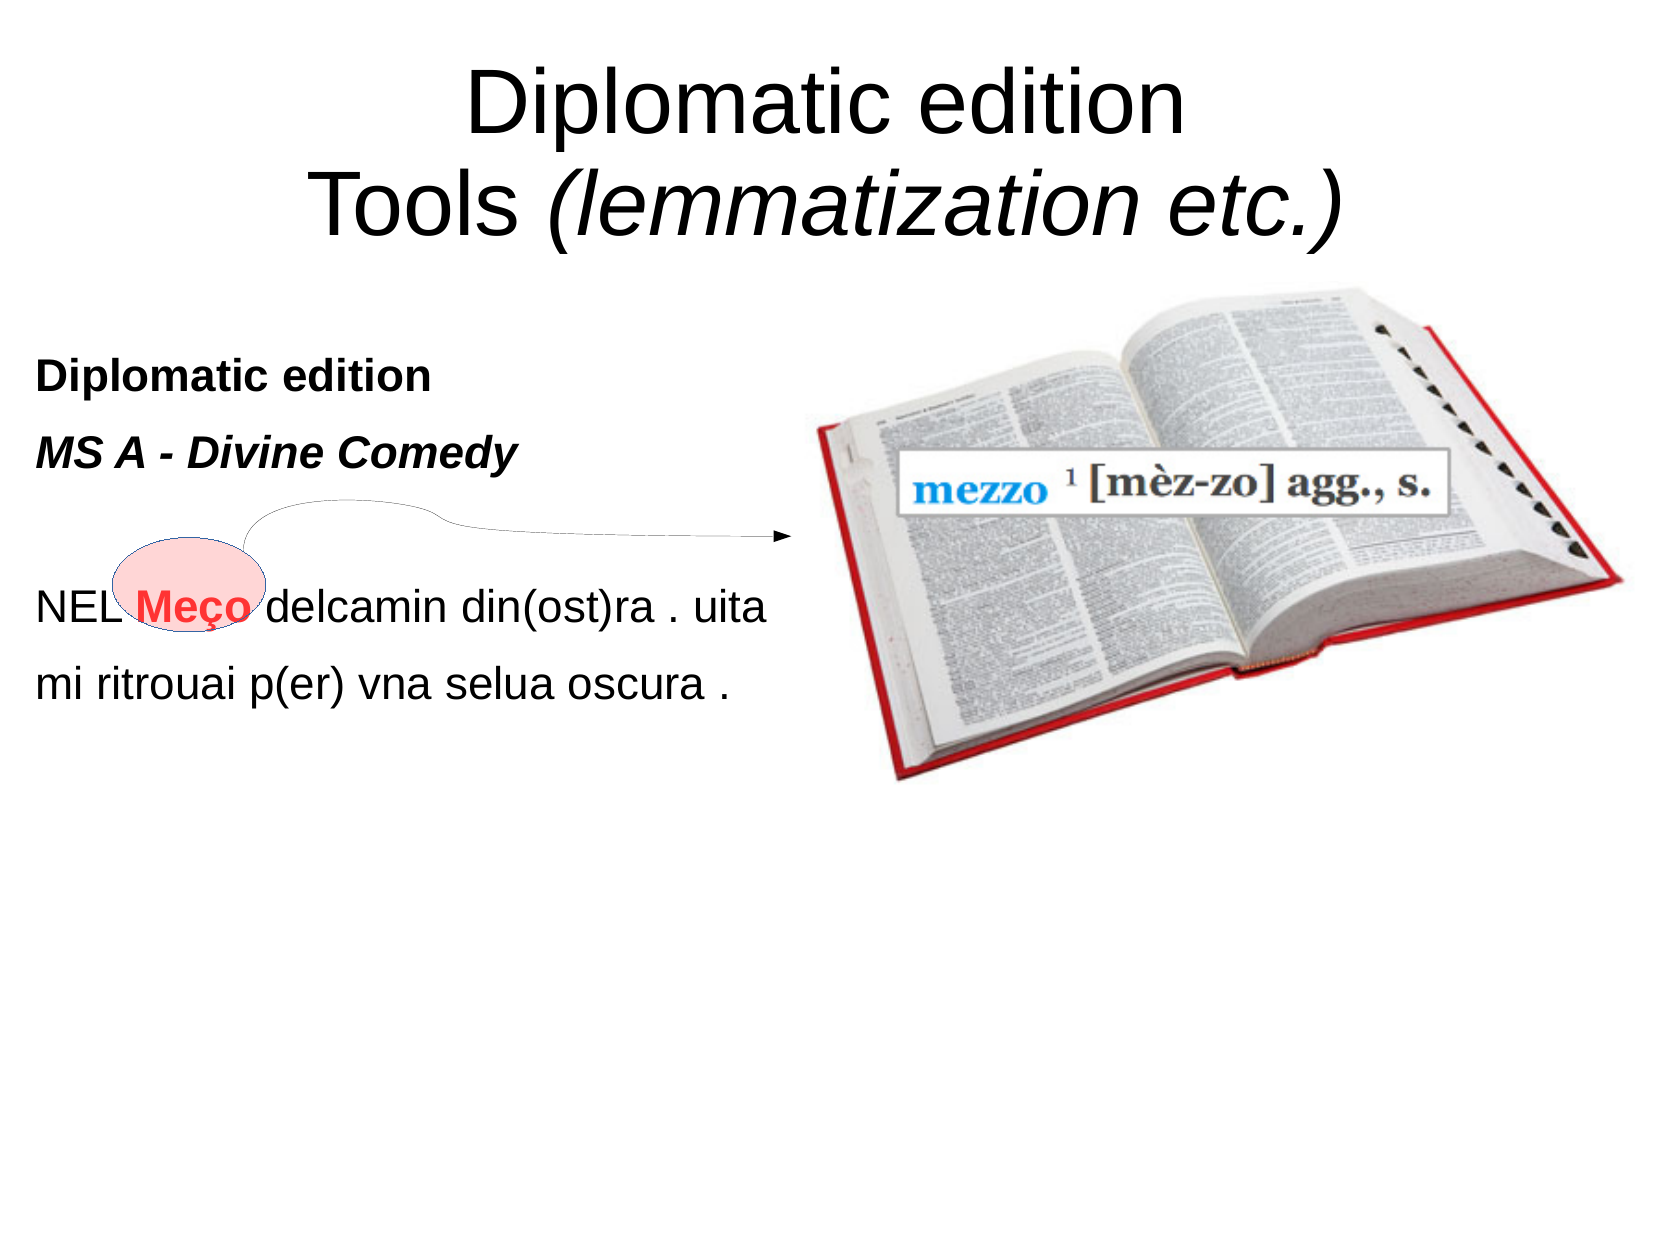

# Diplomatic edition Tools (lemmatization etc.)
Diplomatic edition
MS A - Divine Comedy
NEL Meço delcamin din(ost)ra . uita
mi ritrouai p(er) vna selua oscura .